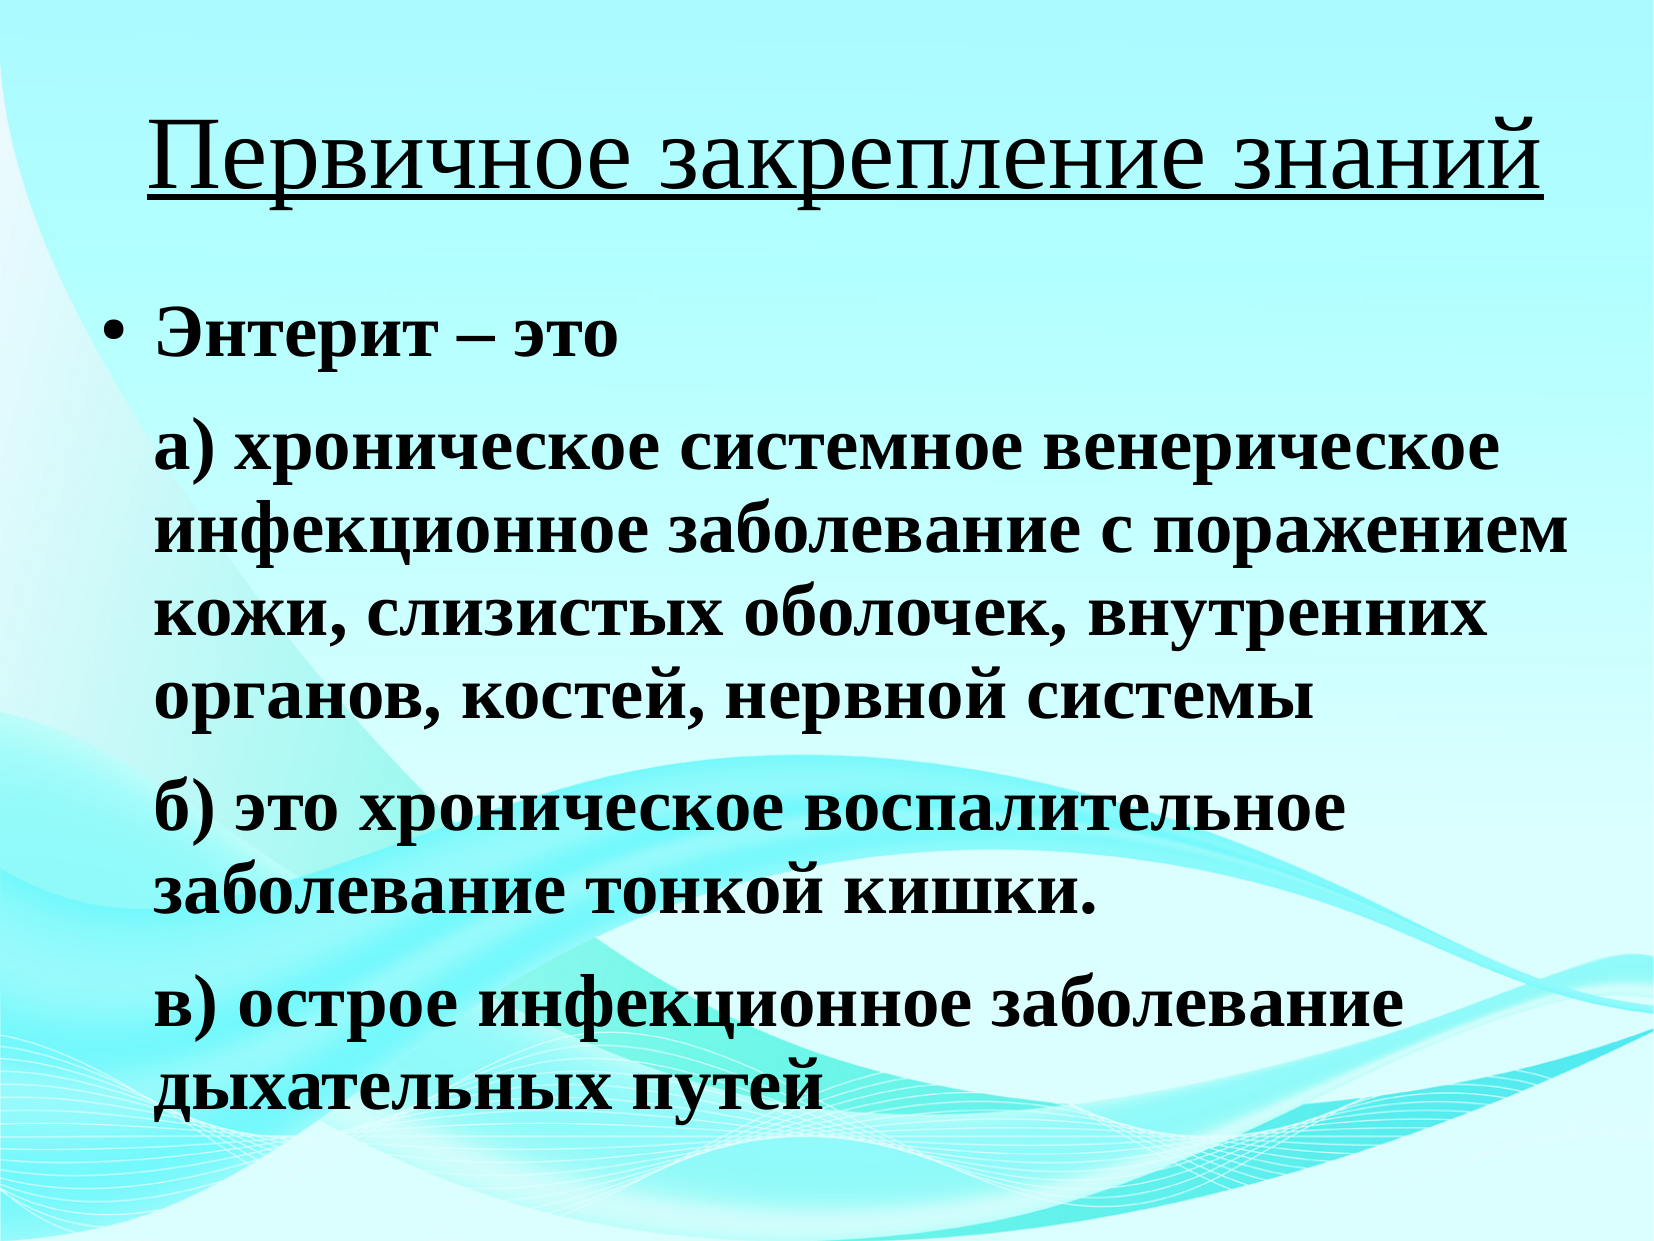

# Первичное закрепление знаний
Энтерит – это
а) хроническое системное венерическое инфекционное заболевание с поражением кожи, слизистых оболочек, внутренних органов, костей, нервной системы
б) это хроническое воспалительное заболевание тонкой кишки.
в) острое инфекционное заболевание дыхательных путей